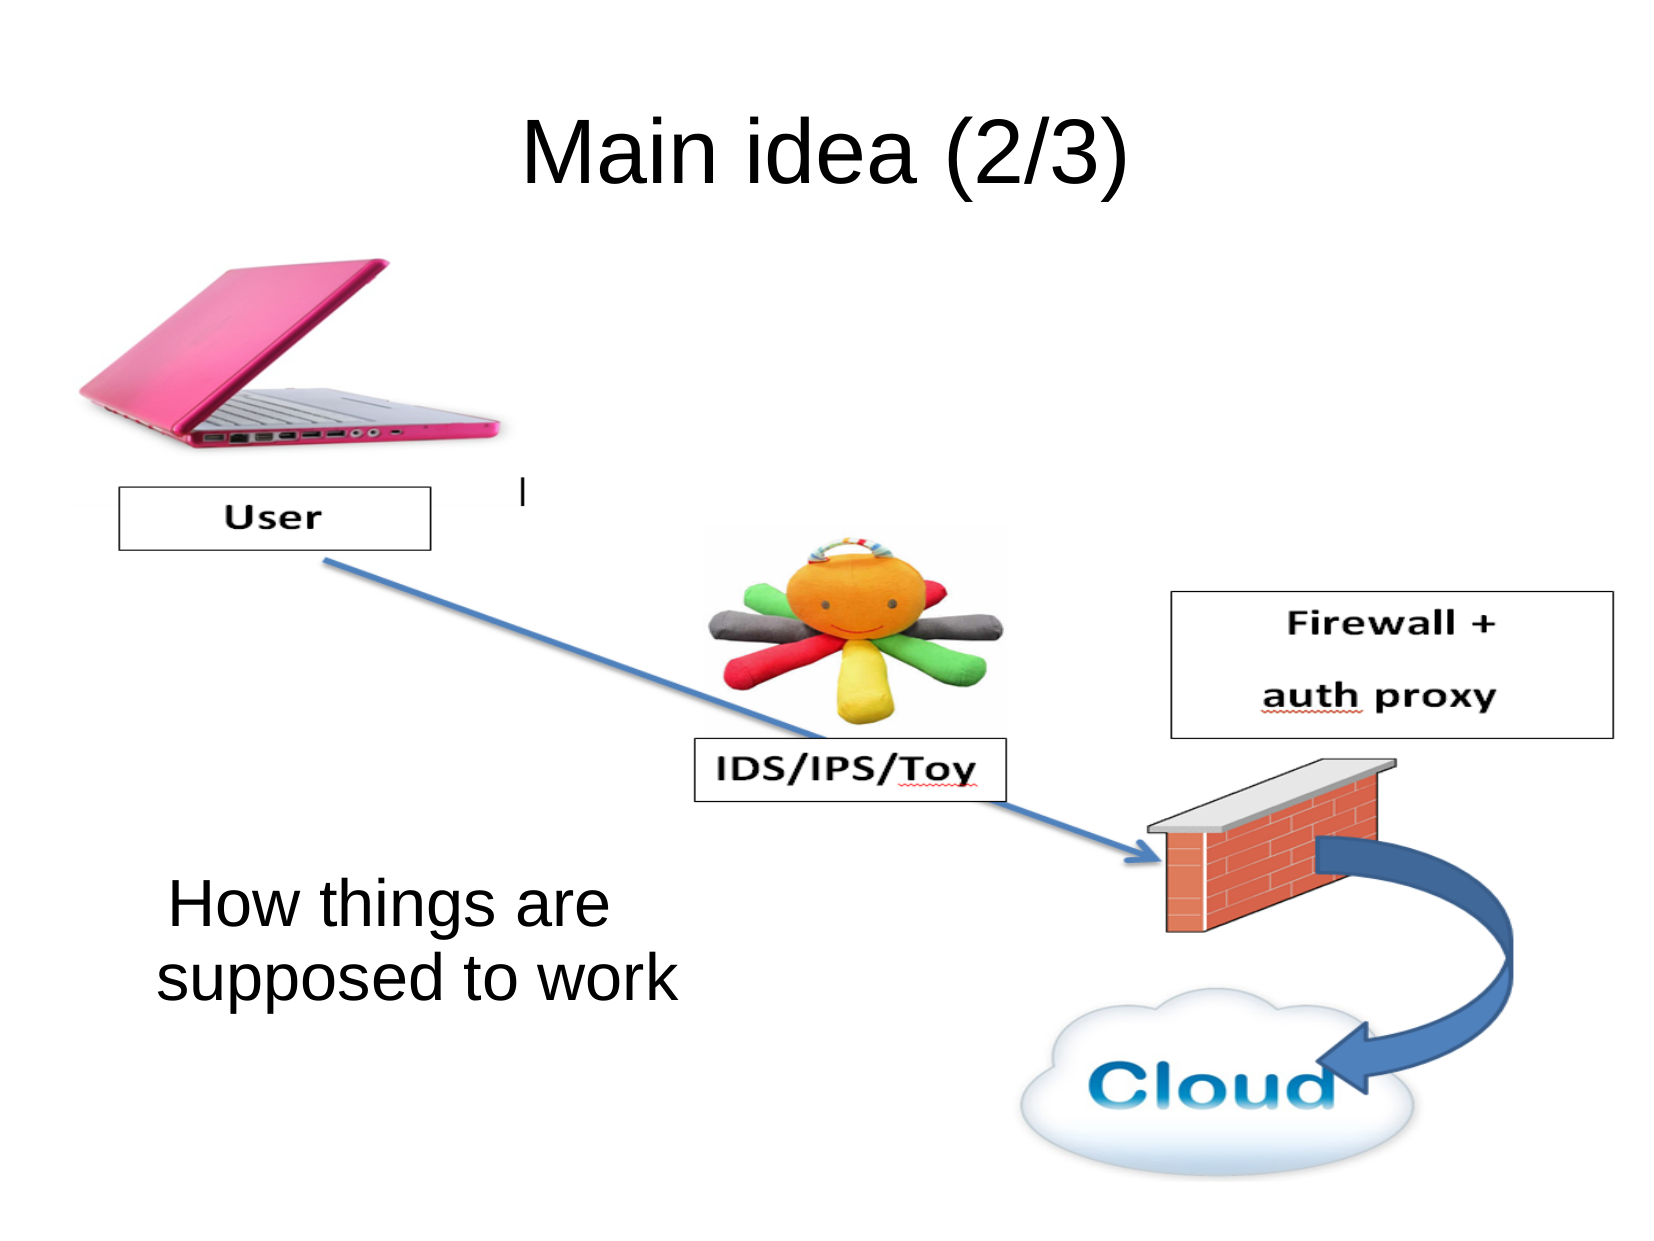

# Main idea (2/3)
How things are supposed to work